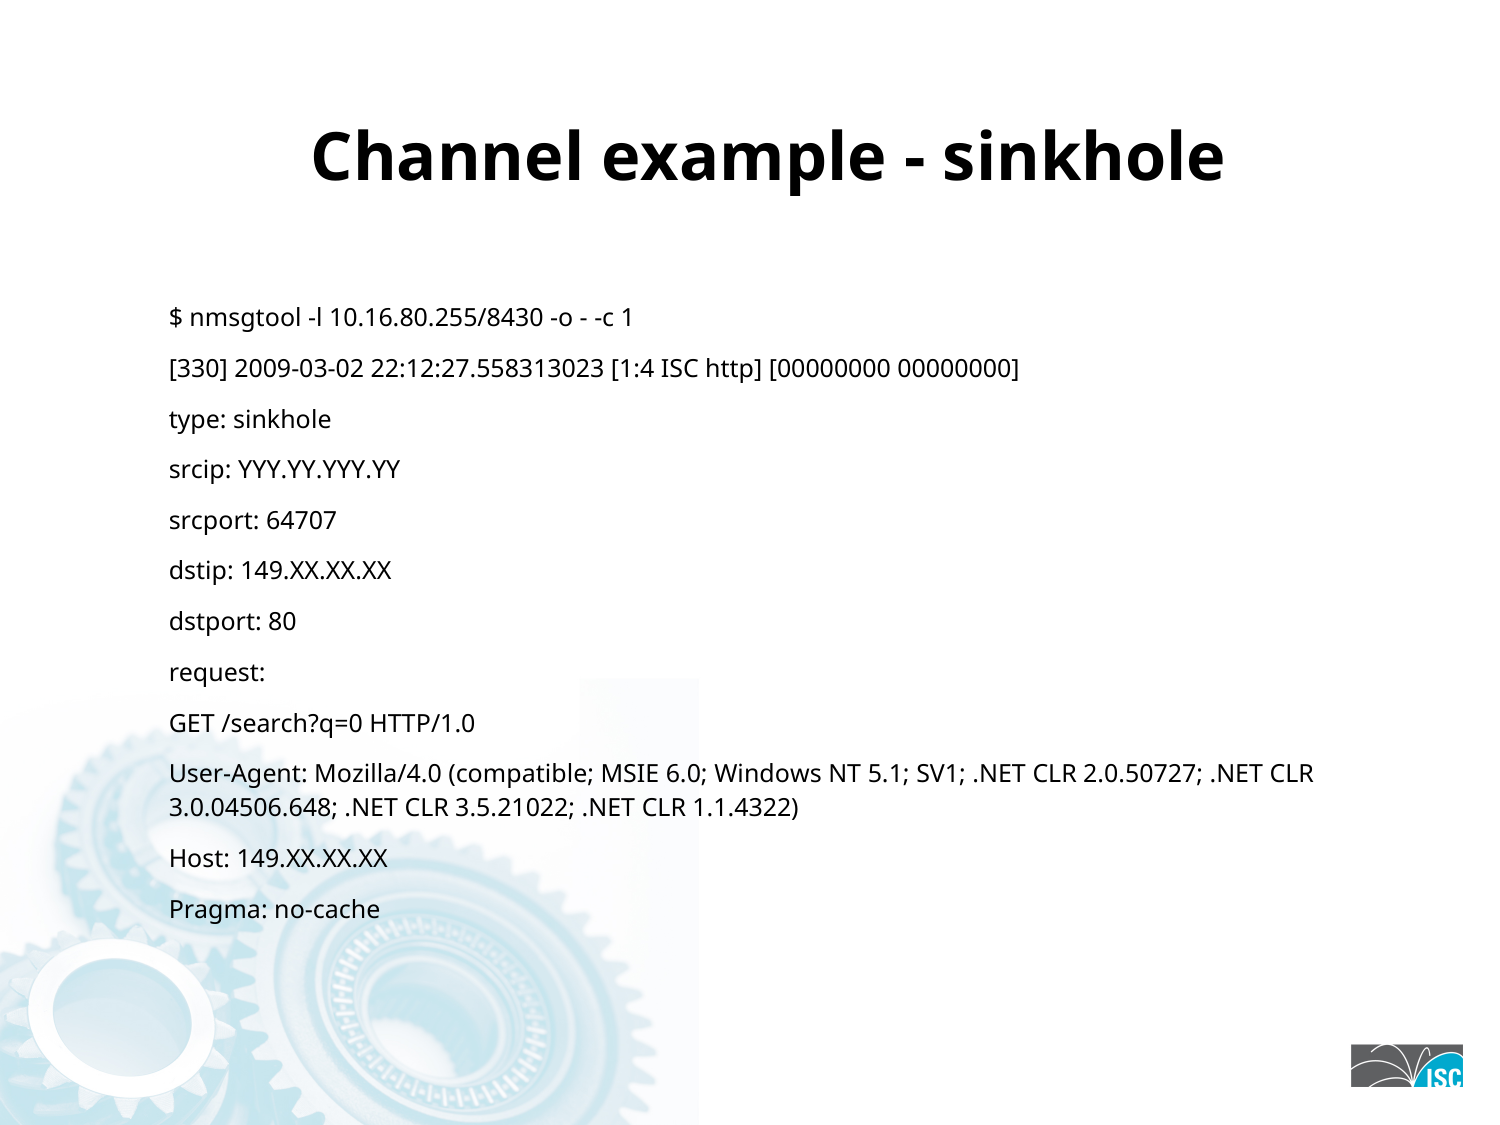

# Channel example - sinkhole
$ nmsgtool -l 10.16.80.255/8430 -o - -c 1
[330] 2009-03-02 22:12:27.558313023 [1:4 ISC http] [00000000 00000000]
type: sinkhole
srcip: YYY.YY.YYY.YY
srcport: 64707
dstip: 149.XX.XX.XX
dstport: 80
request:
GET /search?q=0 HTTP/1.0
User-Agent: Mozilla/4.0 (compatible; MSIE 6.0; Windows NT 5.1; SV1; .NET CLR 2.0.50727; .NET CLR 3.0.04506.648; .NET CLR 3.5.21022; .NET CLR 1.1.4322)
Host: 149.XX.XX.XX
Pragma: no-cache